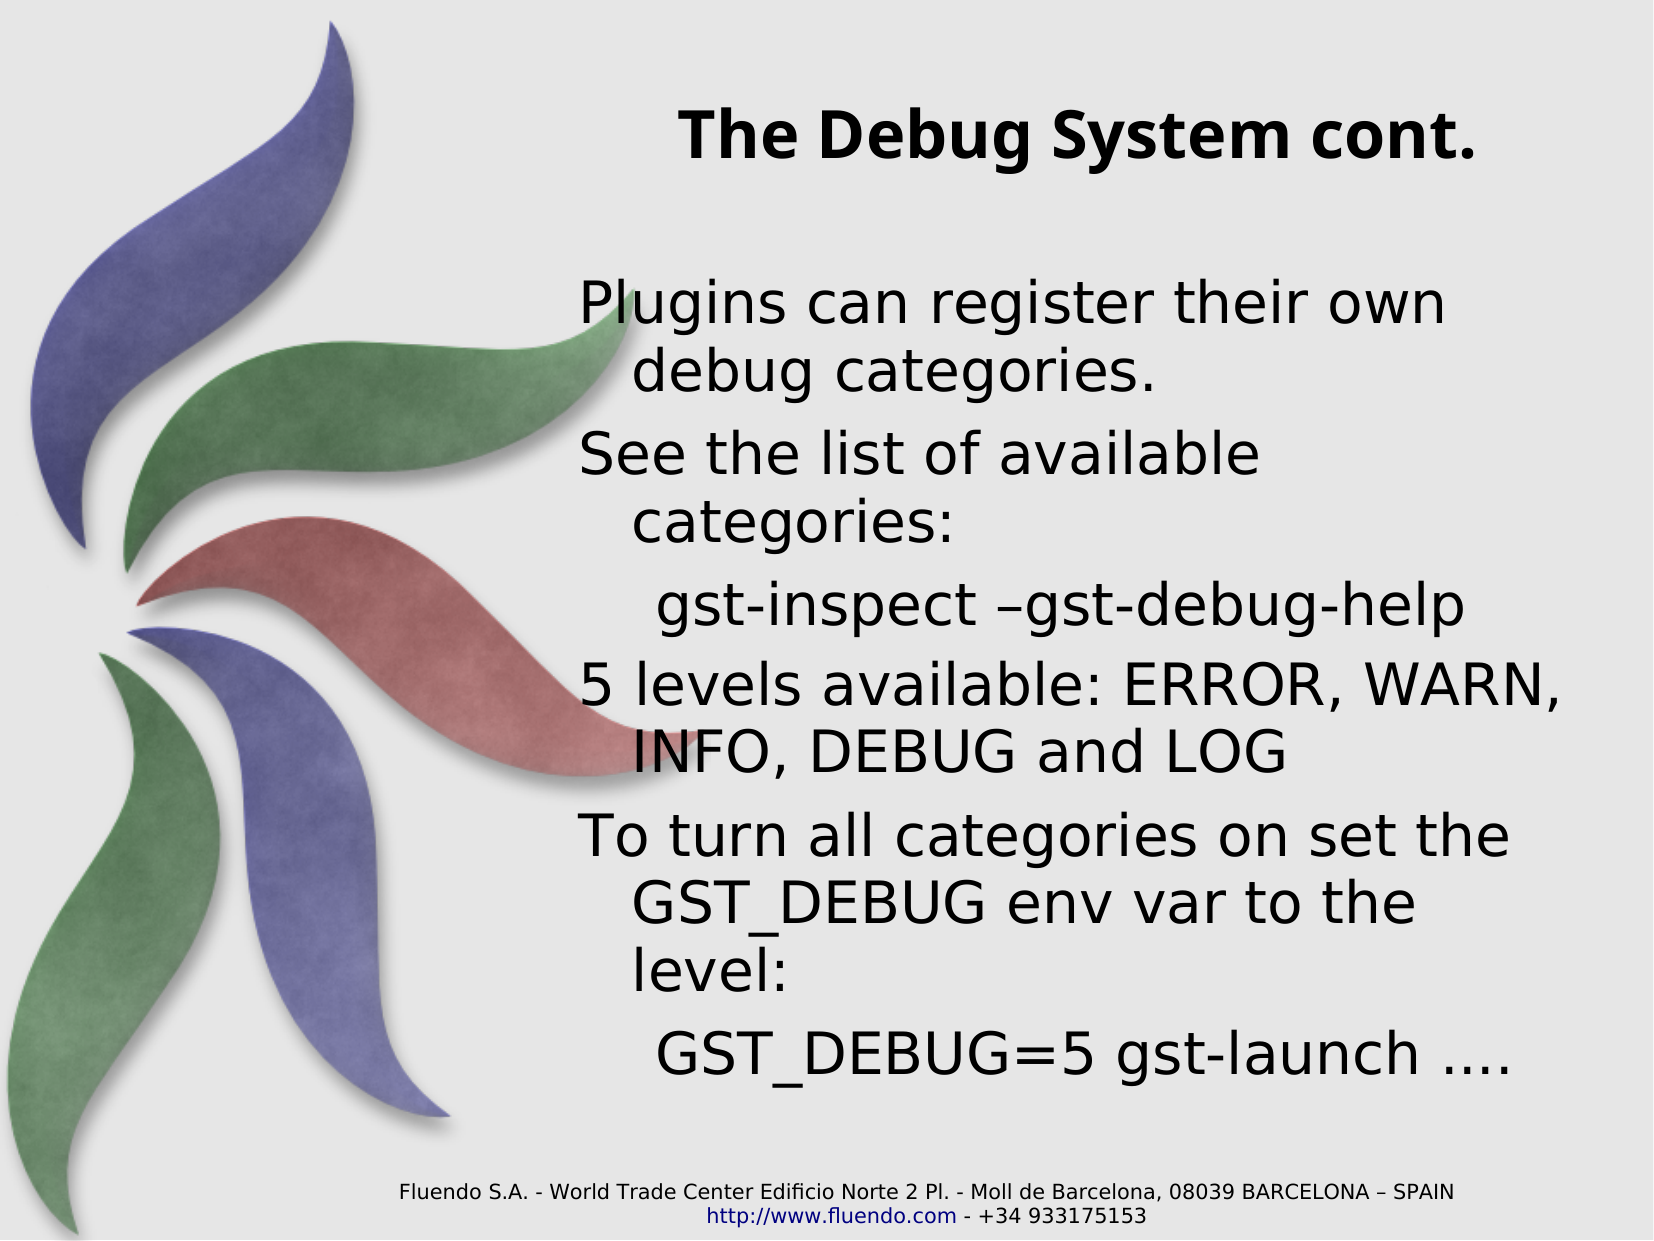

# The Debug System cont.
Plugins can register their own debug categories.
See the list of available categories:
gst-inspect –gst-debug-help
5 levels available: ERROR, WARN, INFO, DEBUG and LOG
To turn all categories on set the GST_DEBUG env var to the level:
GST_DEBUG=5 gst-launch ....